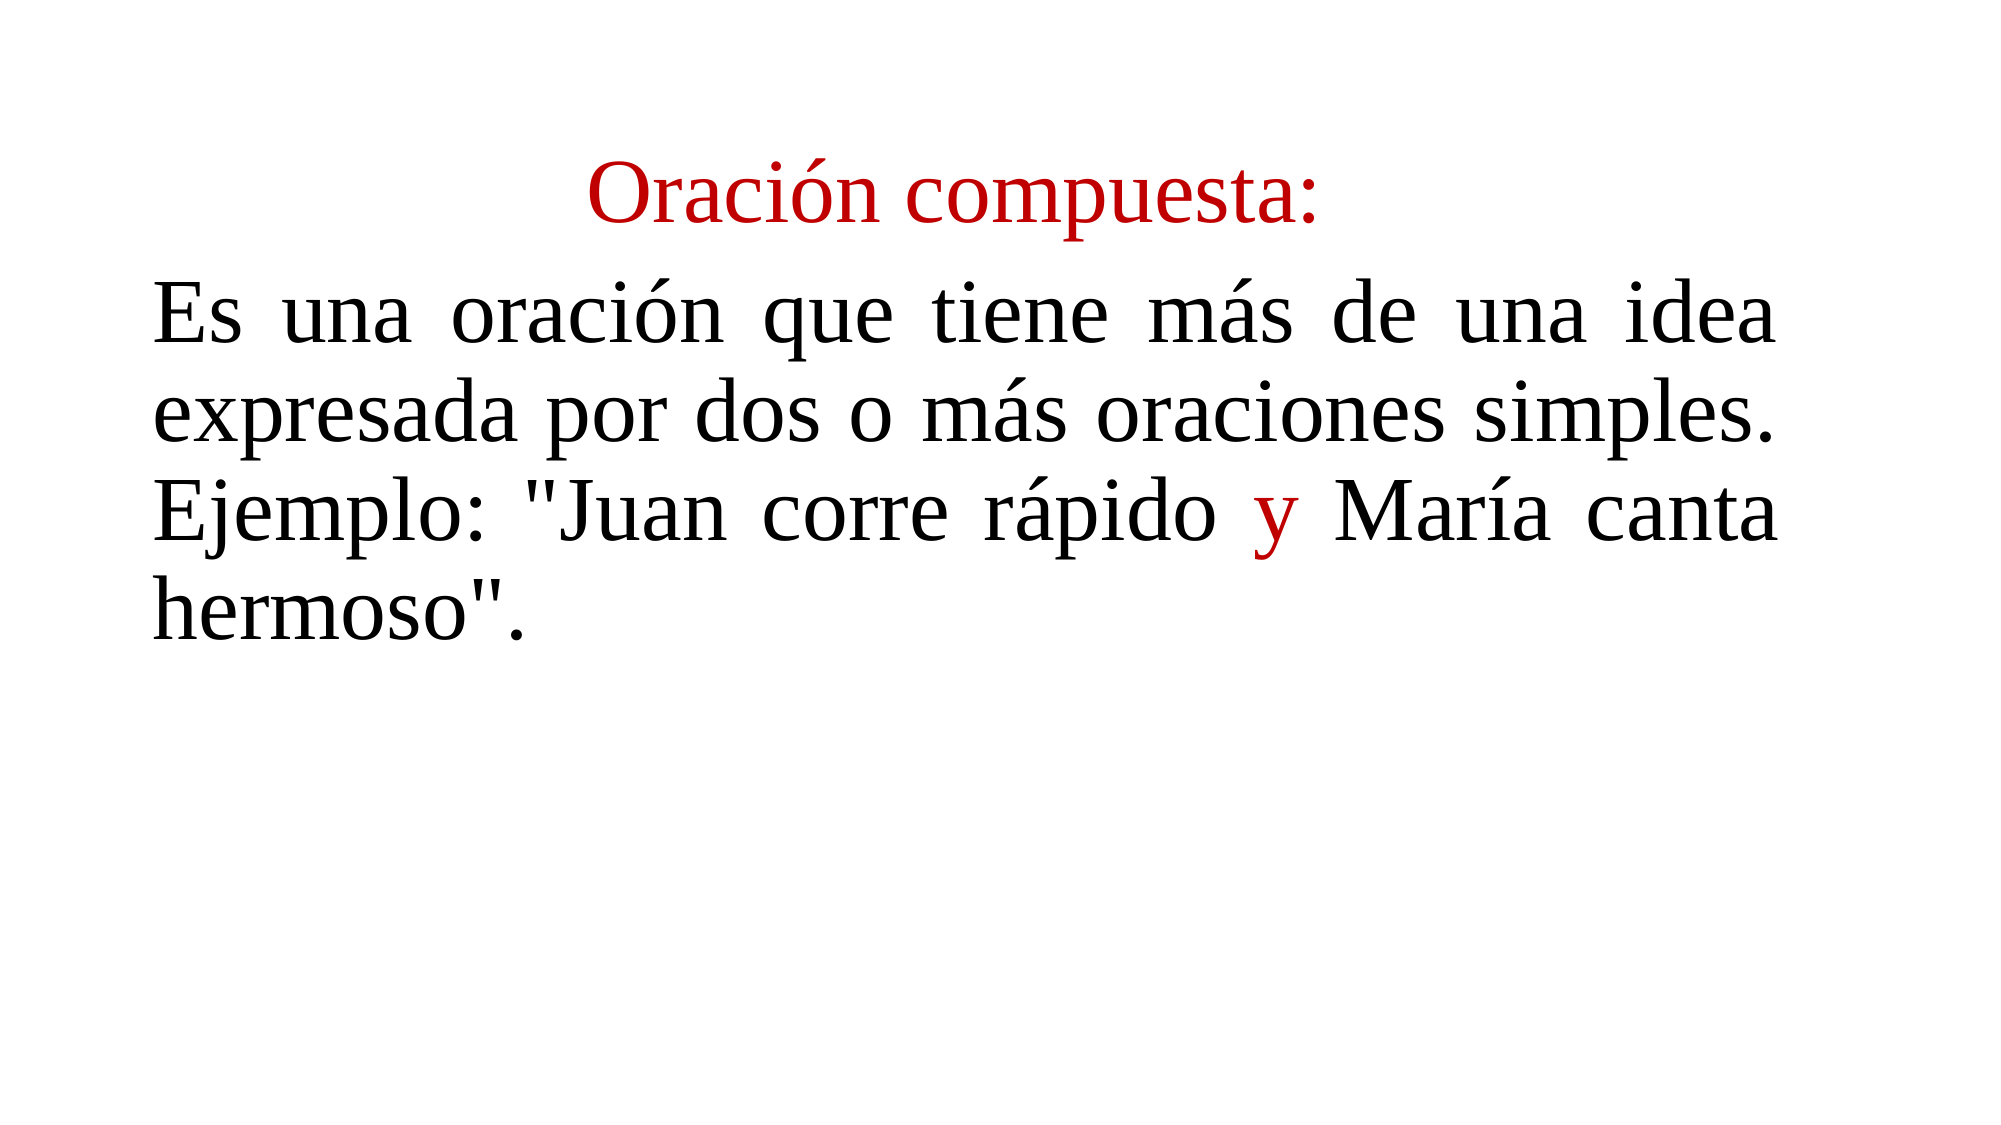

# Oración compuesta:
Es una oración que tiene más de una idea expresada por dos o más oraciones simples. Ejemplo: "Juan corre rápido y María canta hermoso".